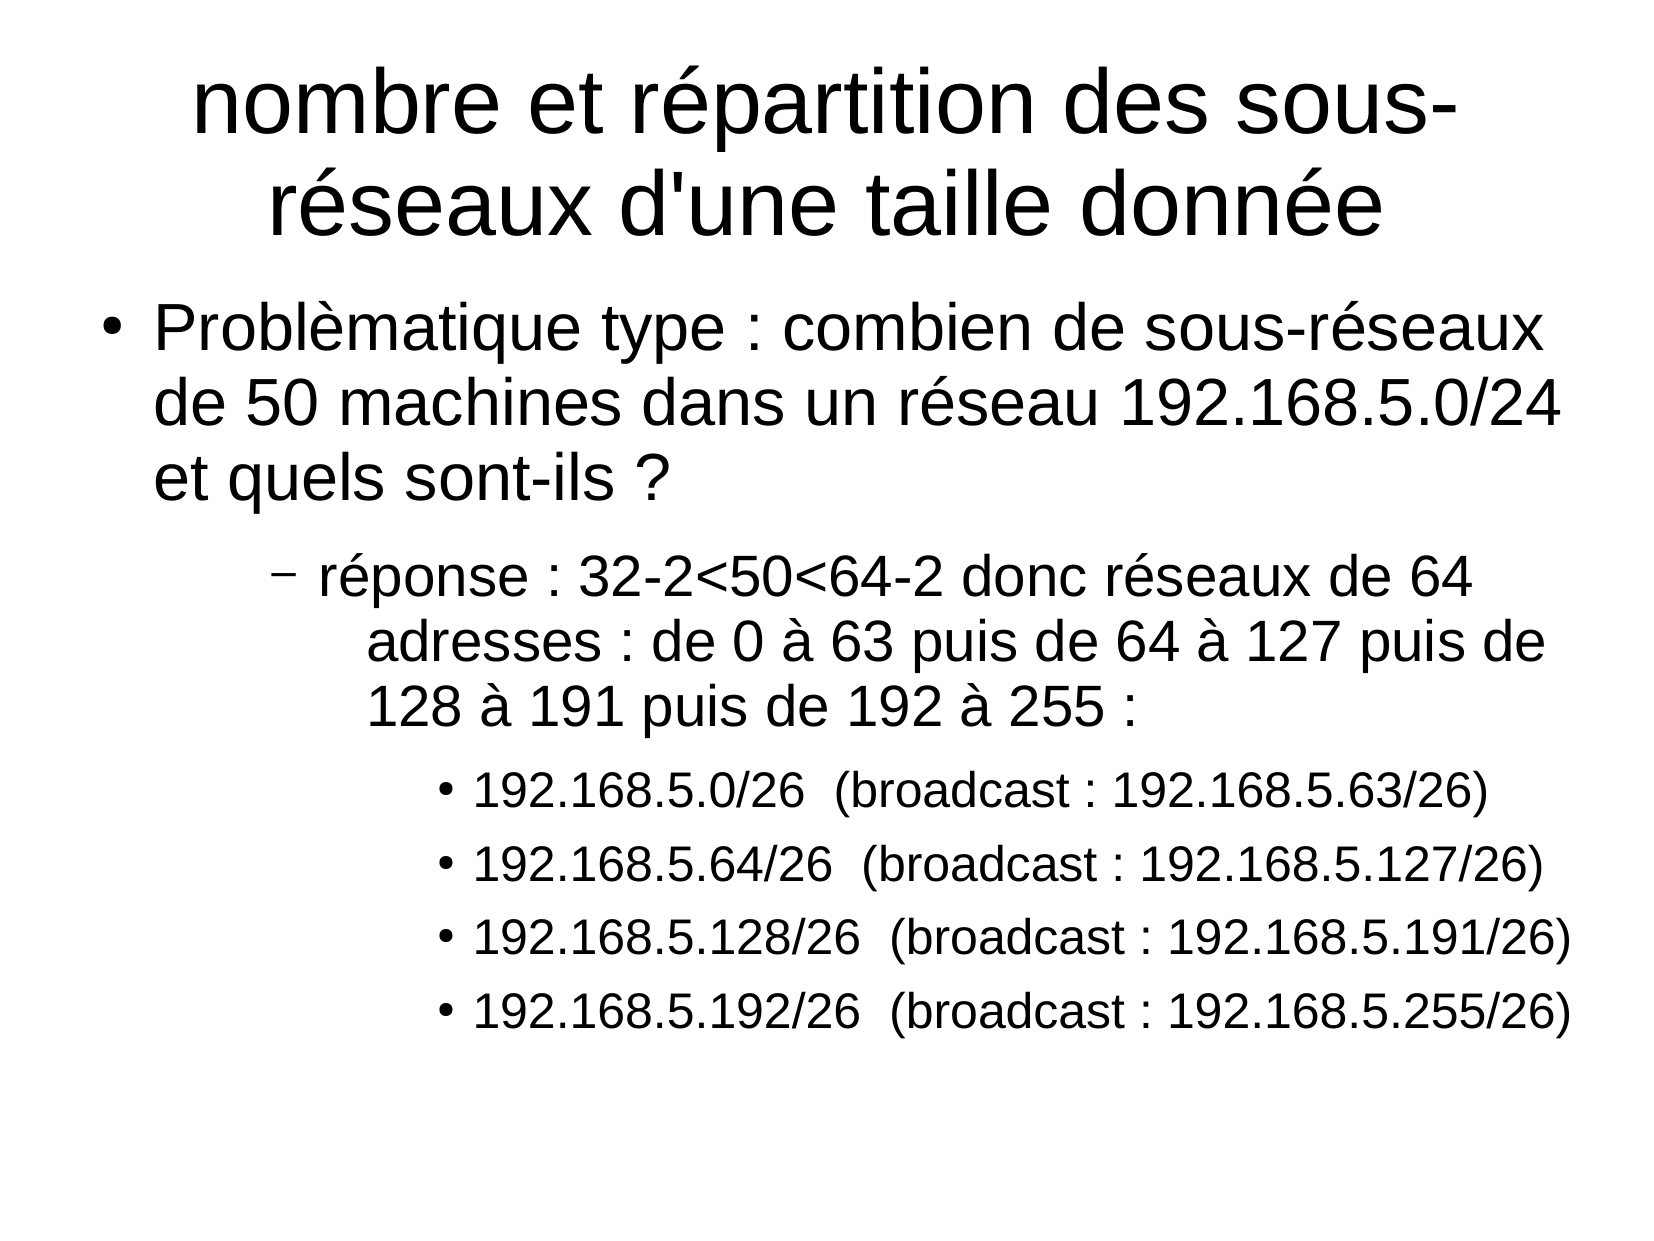

# nombre et répartition des sous-réseaux d'une taille donnée
Problèmatique type : combien de sous-réseaux de 50 machines dans un réseau 192.168.5.0/24 et quels sont-ils ?
réponse : 32-2<50<64-2 donc réseaux de 64 adresses : de 0 à 63 puis de 64 à 127 puis de 128 à 191 puis de 192 à 255 :
192.168.5.0/26 (broadcast : 192.168.5.63/26)
192.168.5.64/26 (broadcast : 192.168.5.127/26)
192.168.5.128/26 (broadcast : 192.168.5.191/26)
192.168.5.192/26 (broadcast : 192.168.5.255/26)